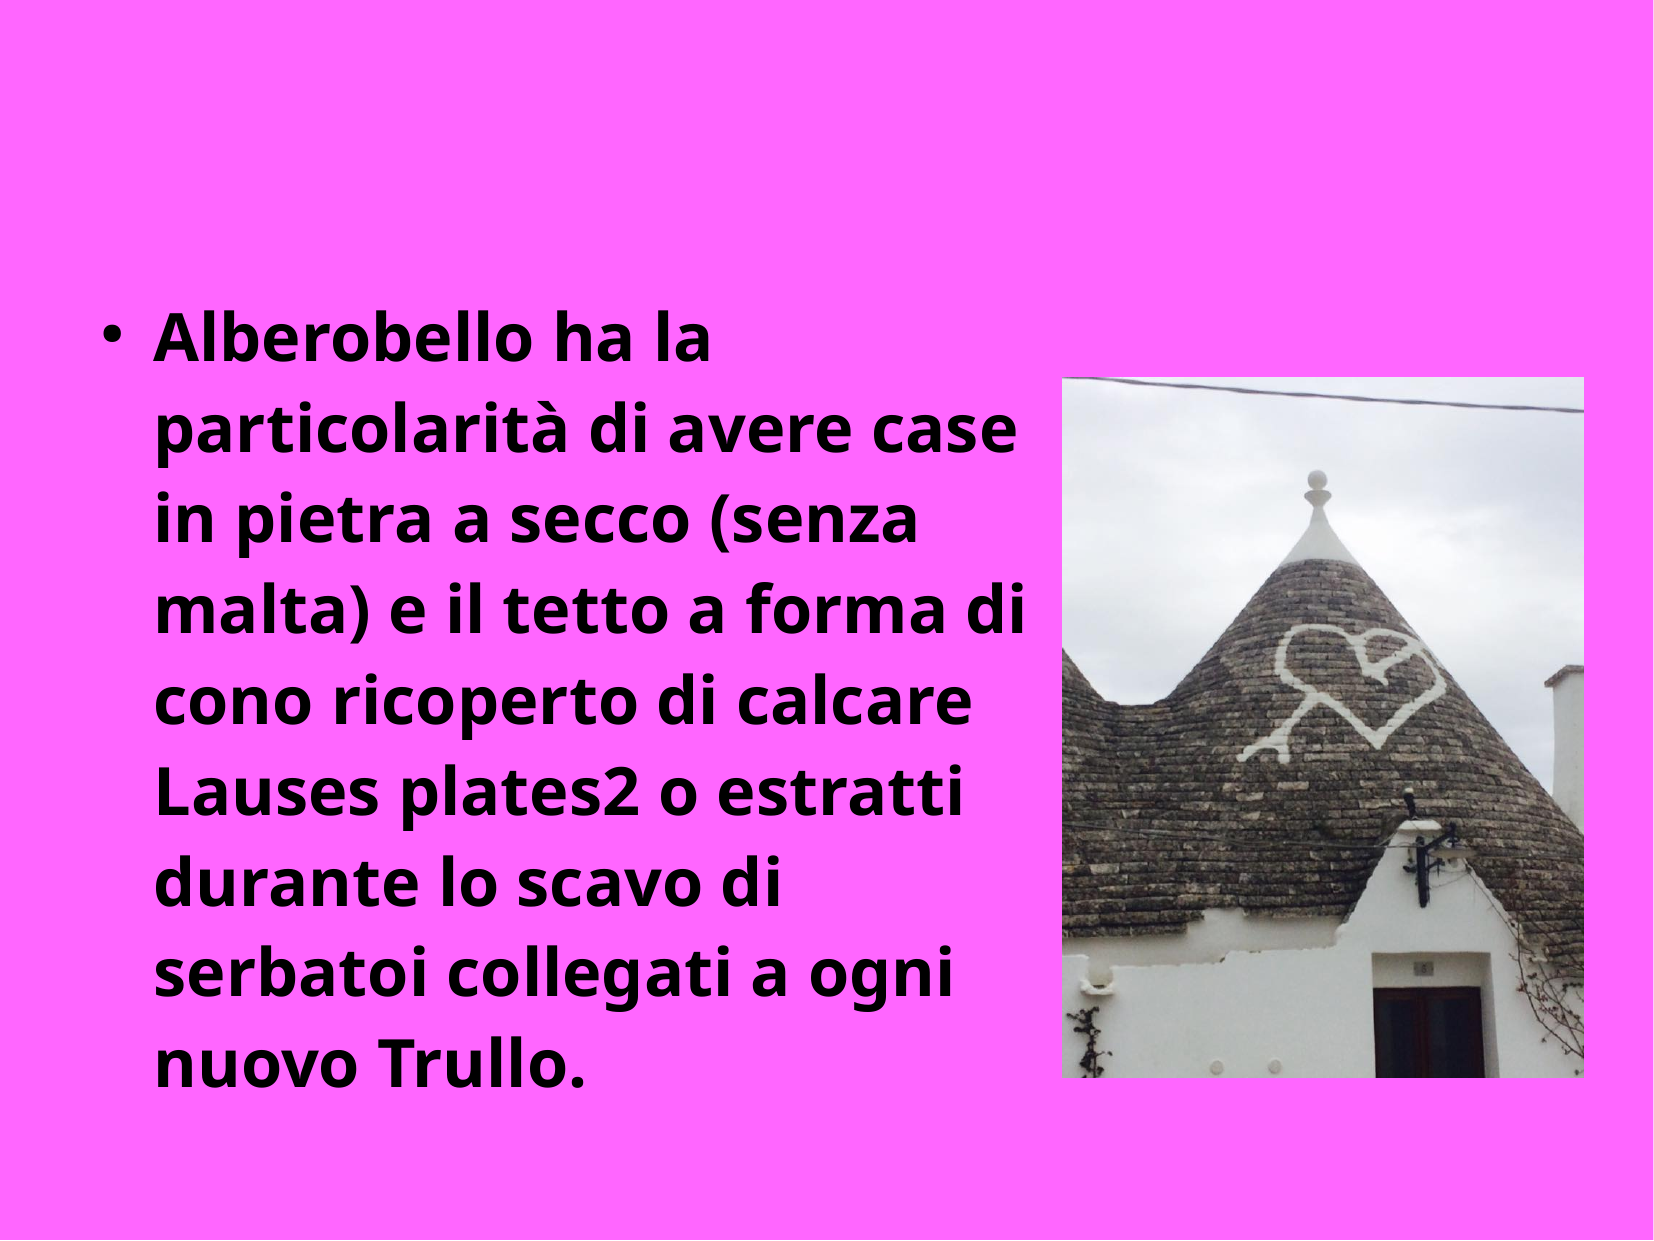

#
Alberobello ha la particolarità di avere case in pietra a secco (senza malta) e il tetto a forma di cono ricoperto di calcare Lauses plates2 o estratti durante lo scavo di serbatoi collegati a ogni nuovo Trullo.